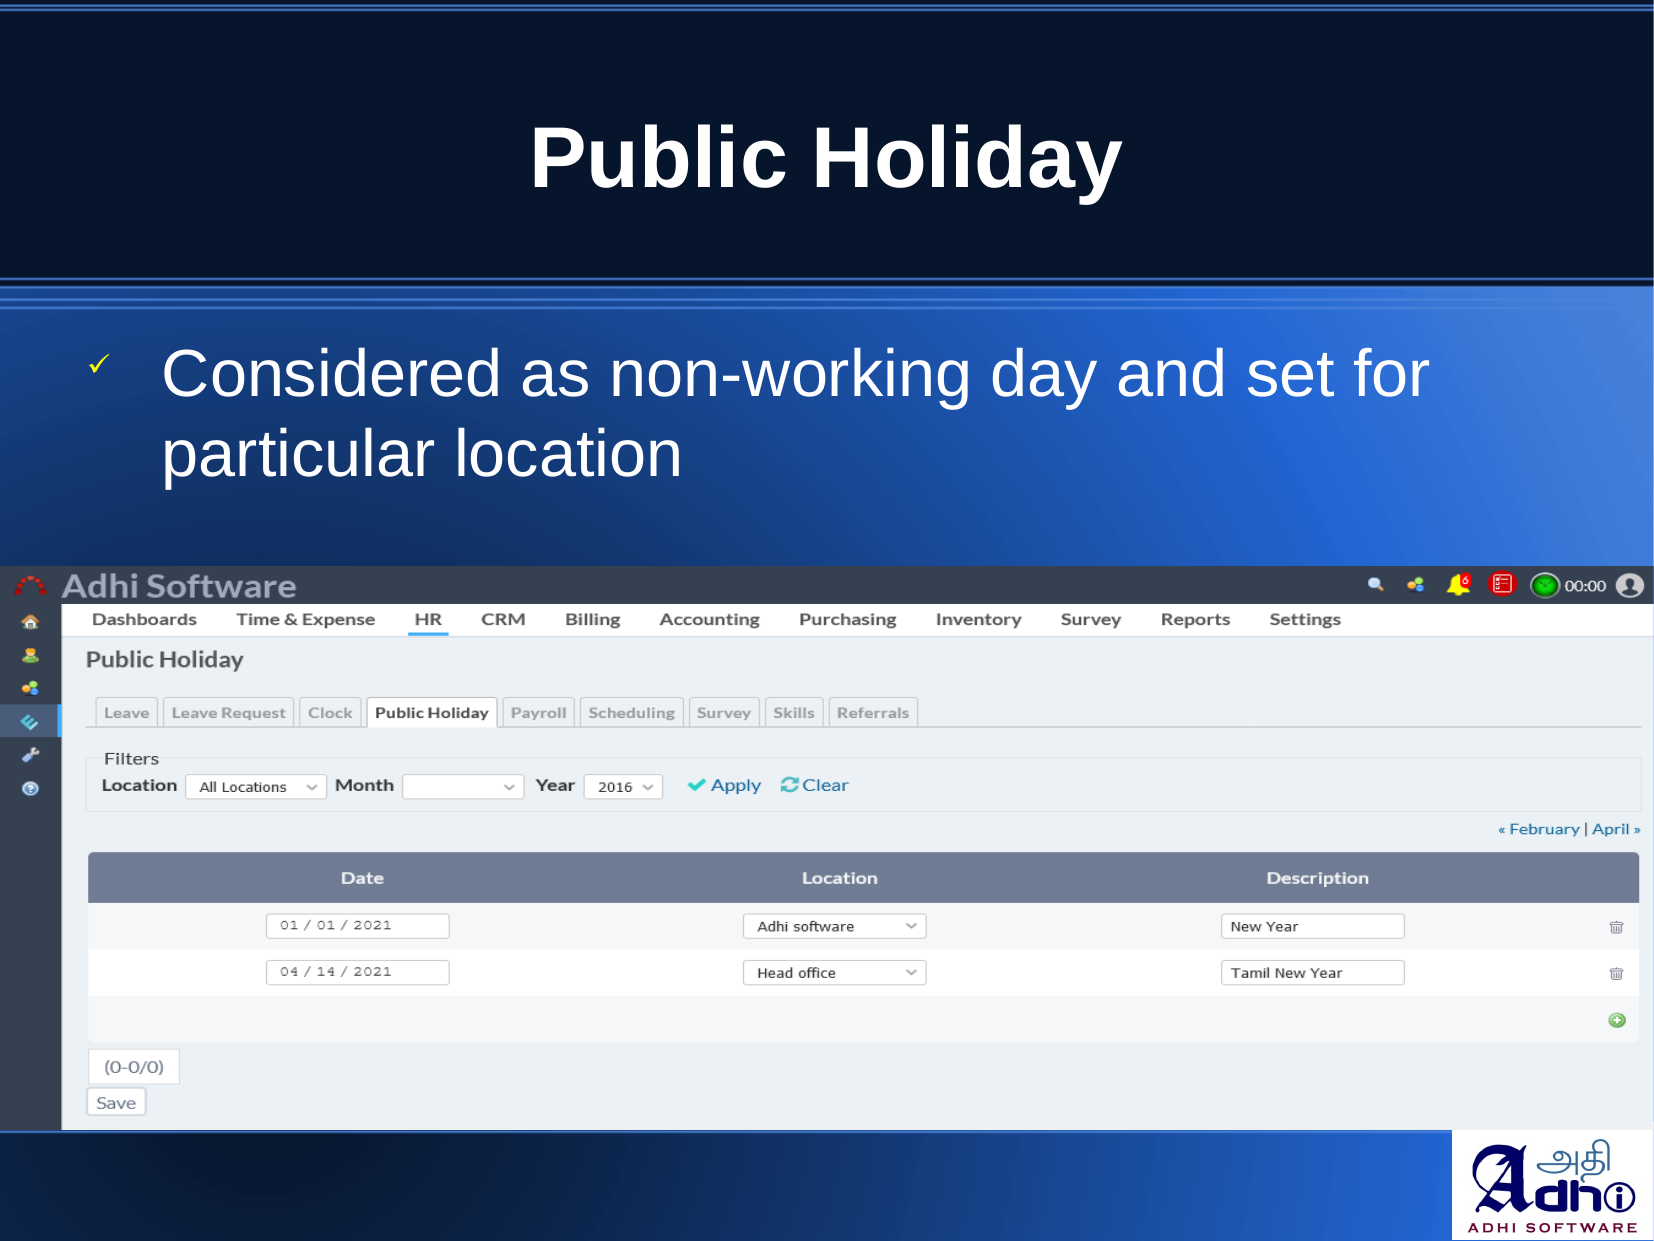

# Public Holiday
Considered as non-working day and set for particular location